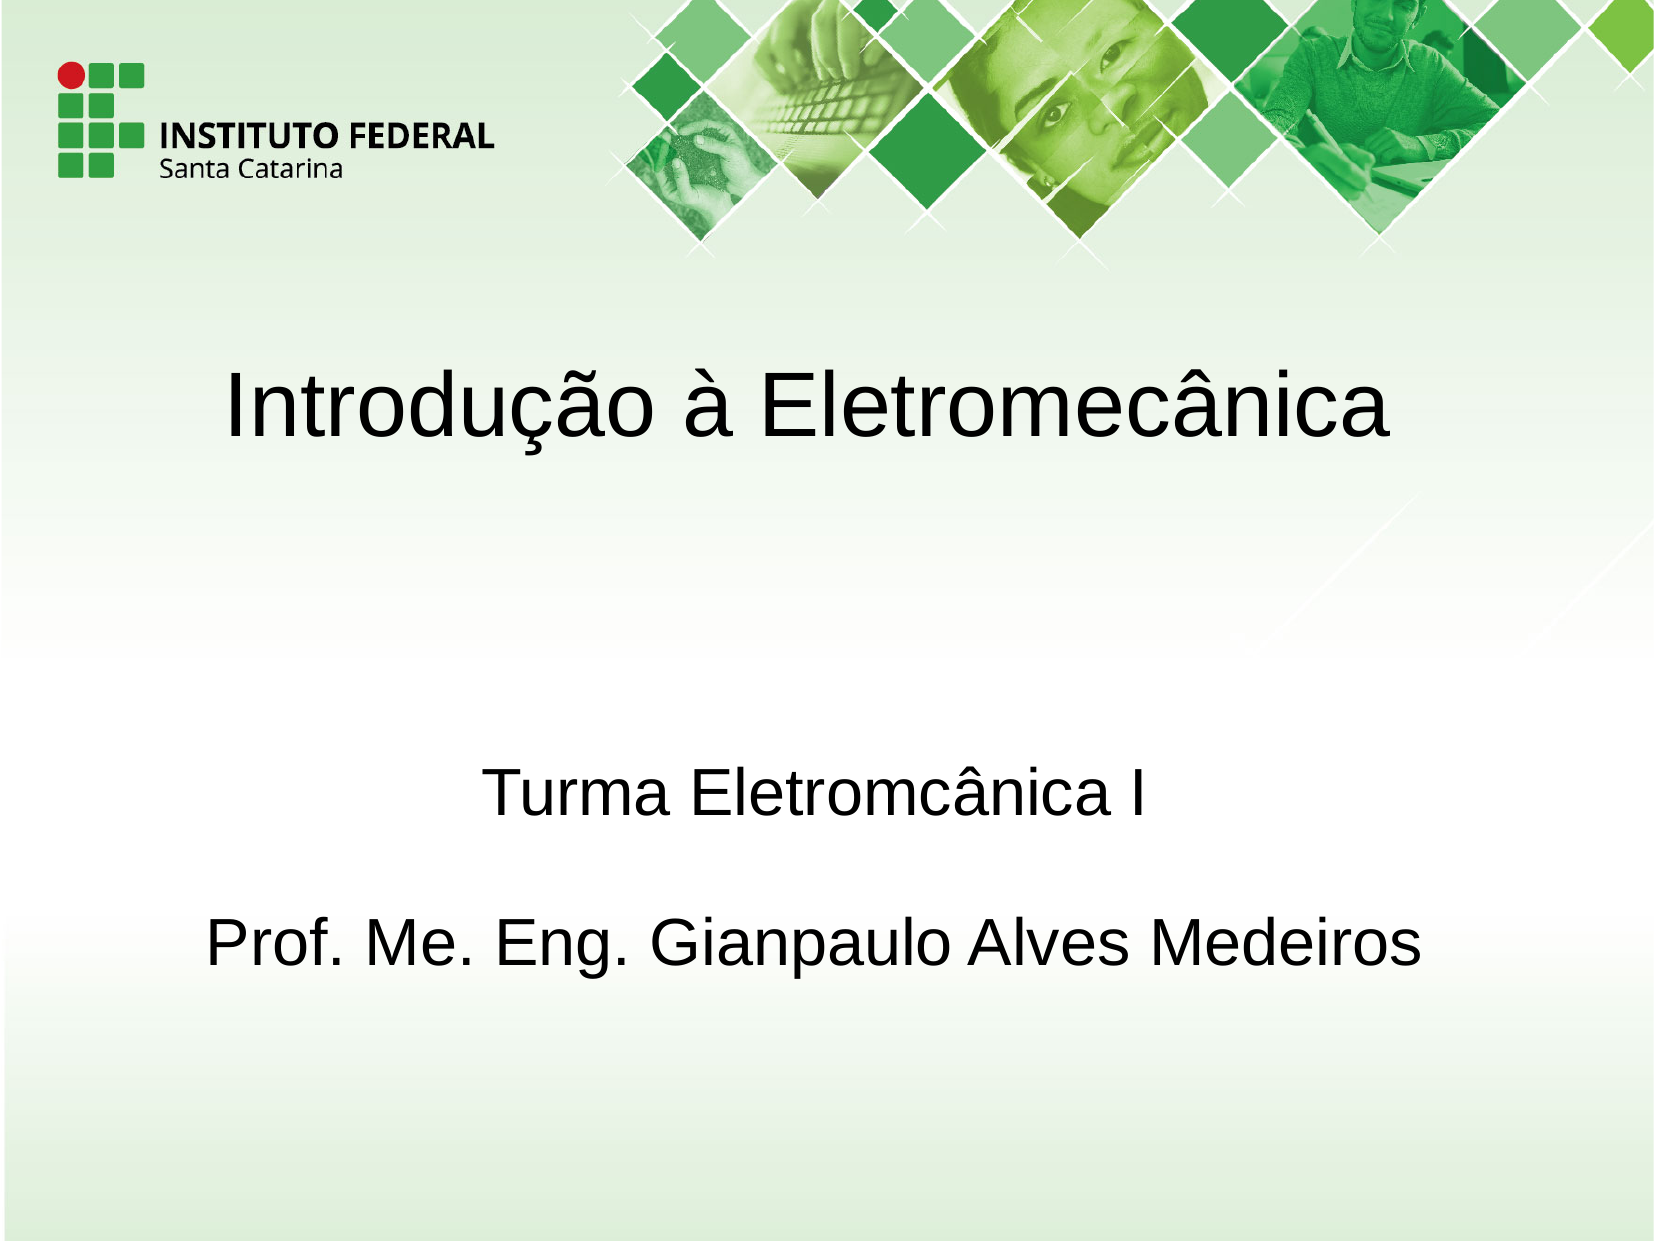

# Introdução à Eletromecânica
Turma Eletromcânica I
Prof. Me. Eng. Gianpaulo Alves Medeiros